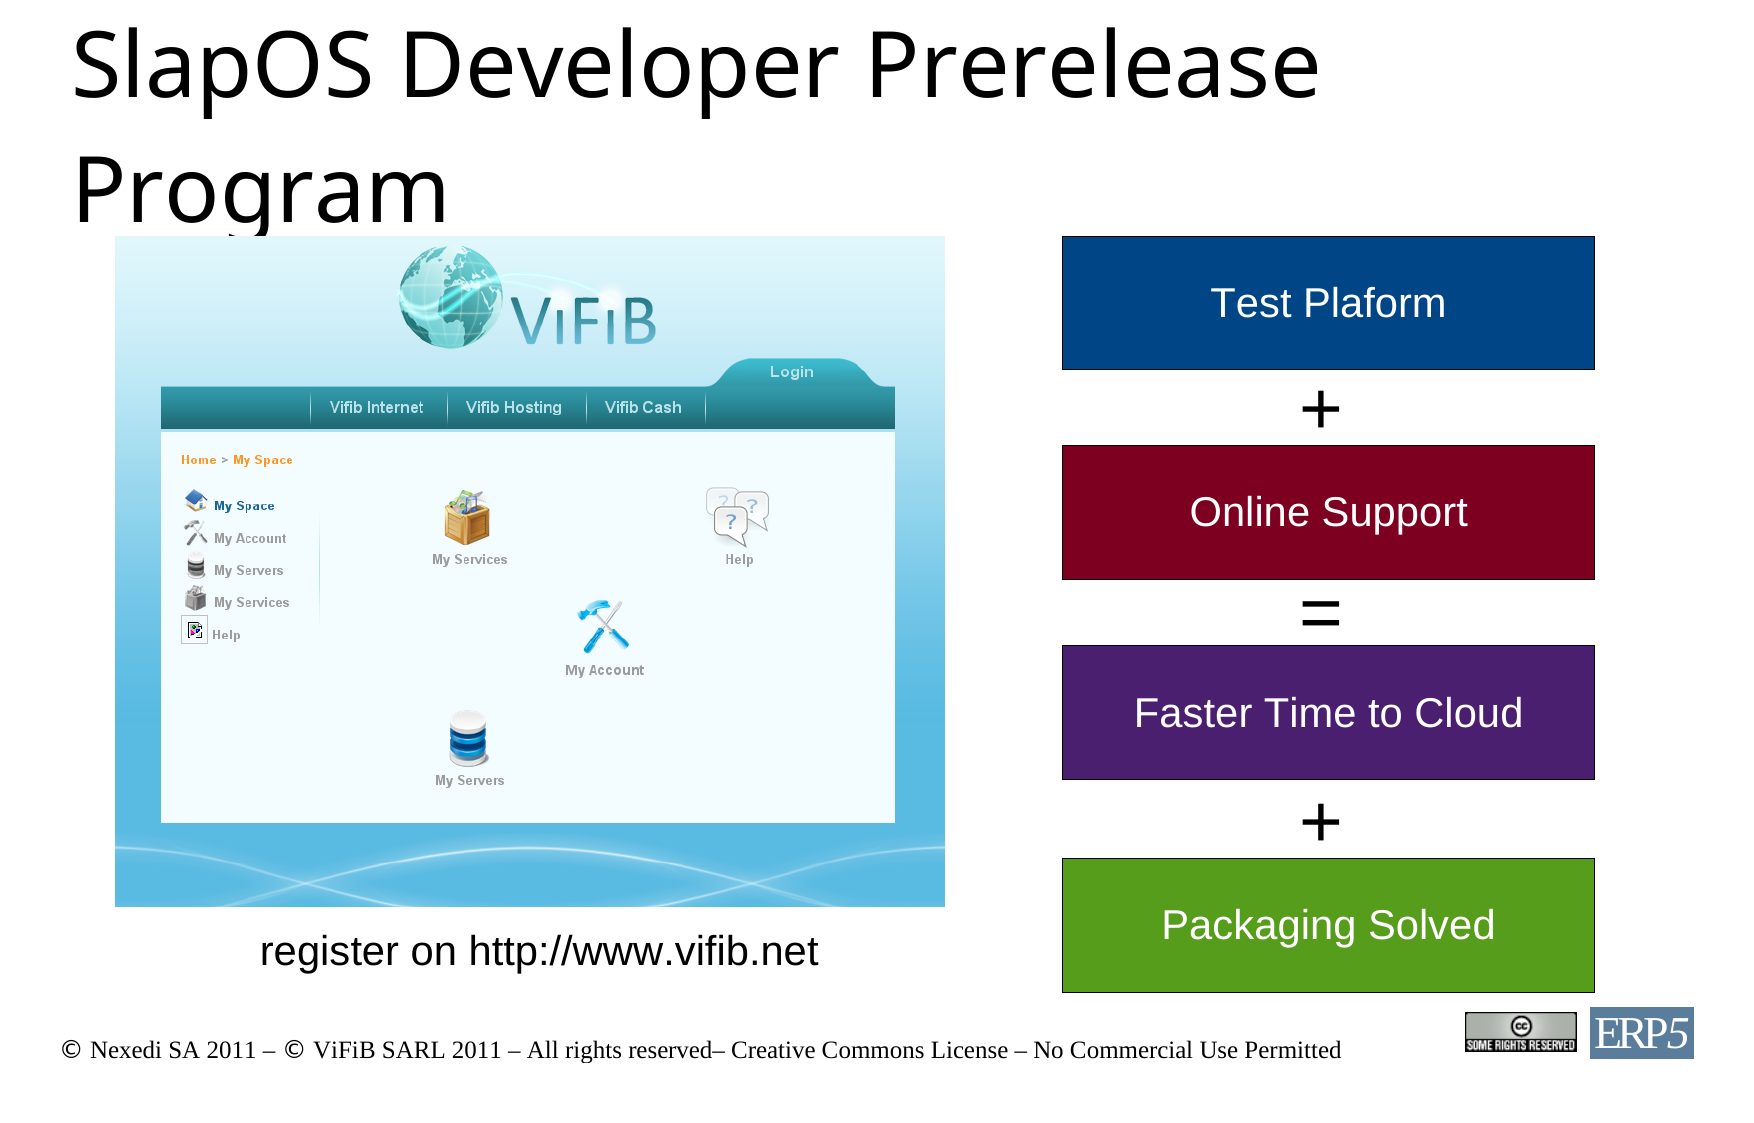

# SlapOS Developer Prerelease Program
Test Plaform
+
Online Support
=
Faster Time to Cloud
+
Packaging Solved
register on http://www.vifib.net